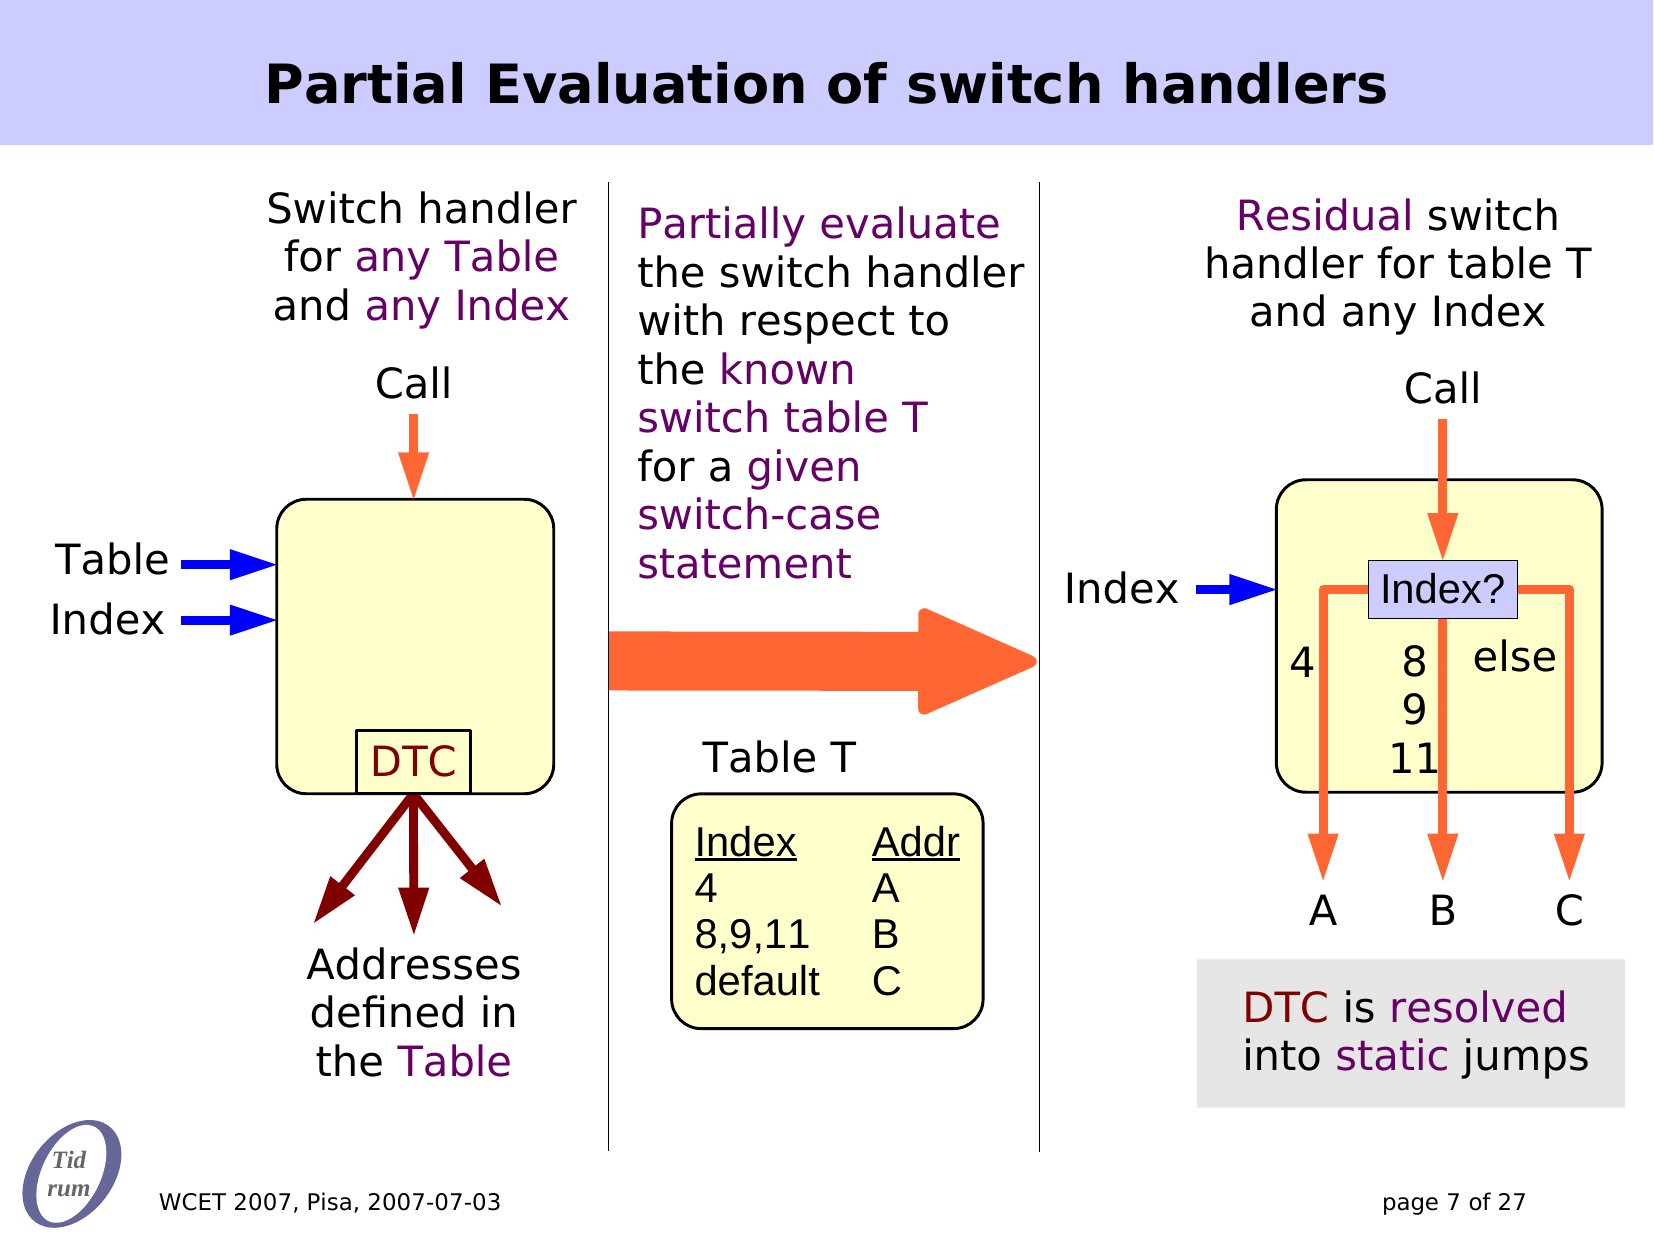

# Partial Evaluation of switch handlers
Switch handler
for any Table
and any Index
Residual switch
handler for table T
and any Index
Partially evaluate
the switch handler
with respect to
the known
switch table T
for a given
switch-case
statement
Call
Call
Table
Index?
Index
Index
else
8
9
11
4
Table T
DTC
Index	Addr
4	A
8,9,11	B
default	C
A
B
C
Addresses
defined in
the Table
DTC is resolved
into static jumps